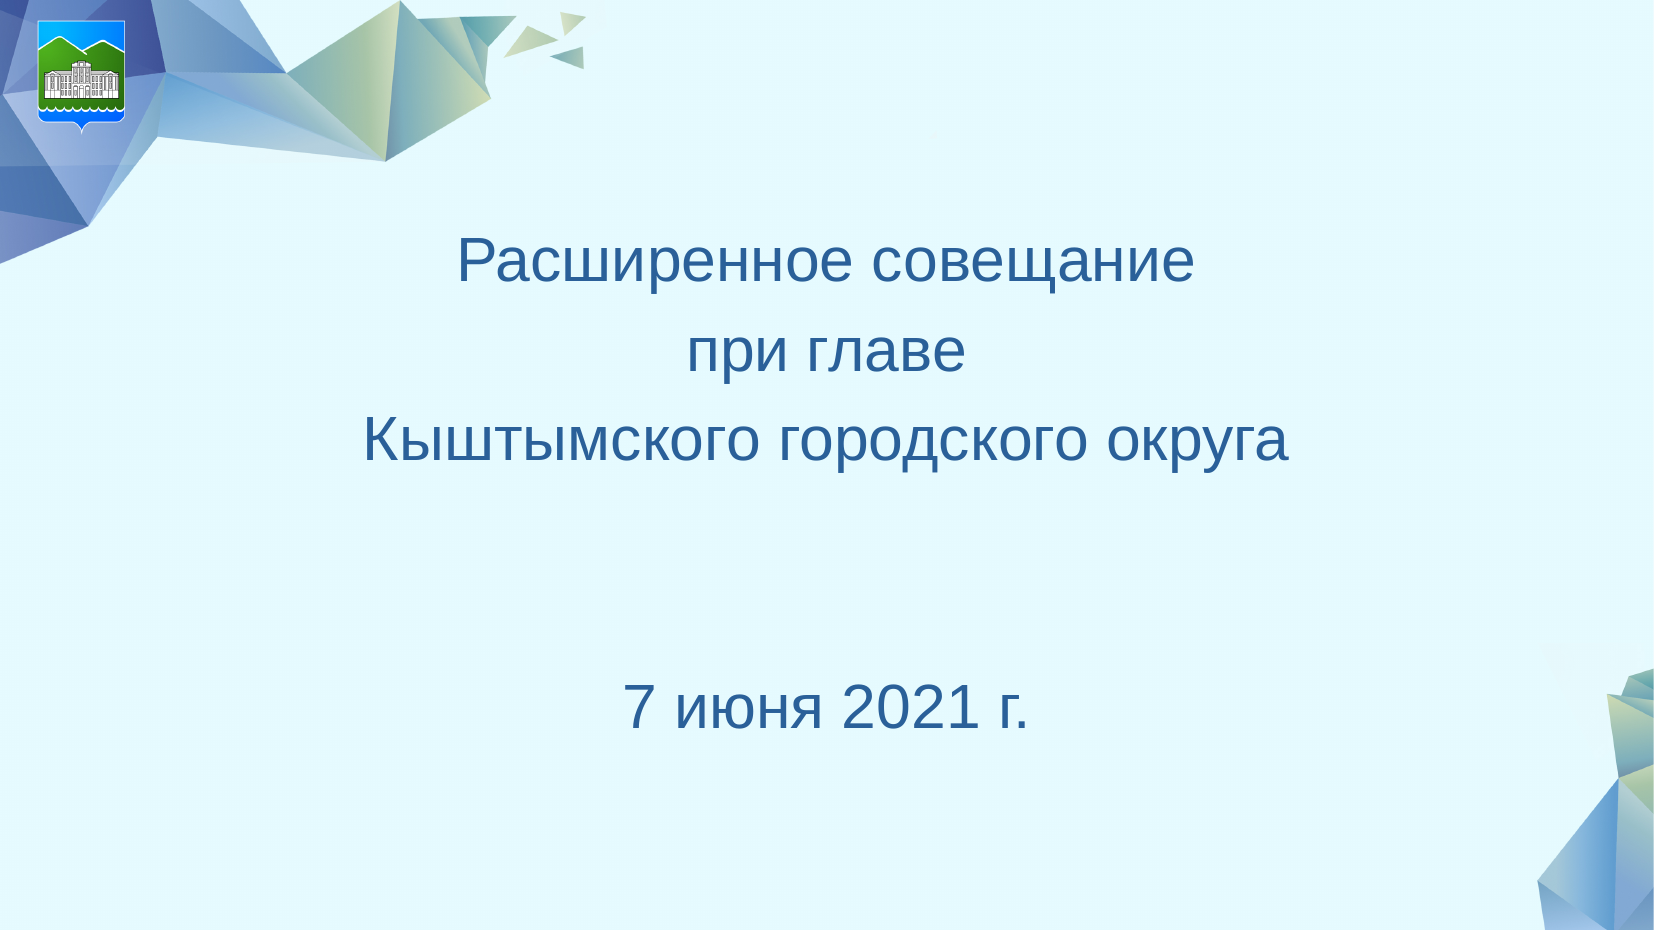

# Расширенное совещание
при главе
Кыштымского городского округа
7 июня 2021 г.